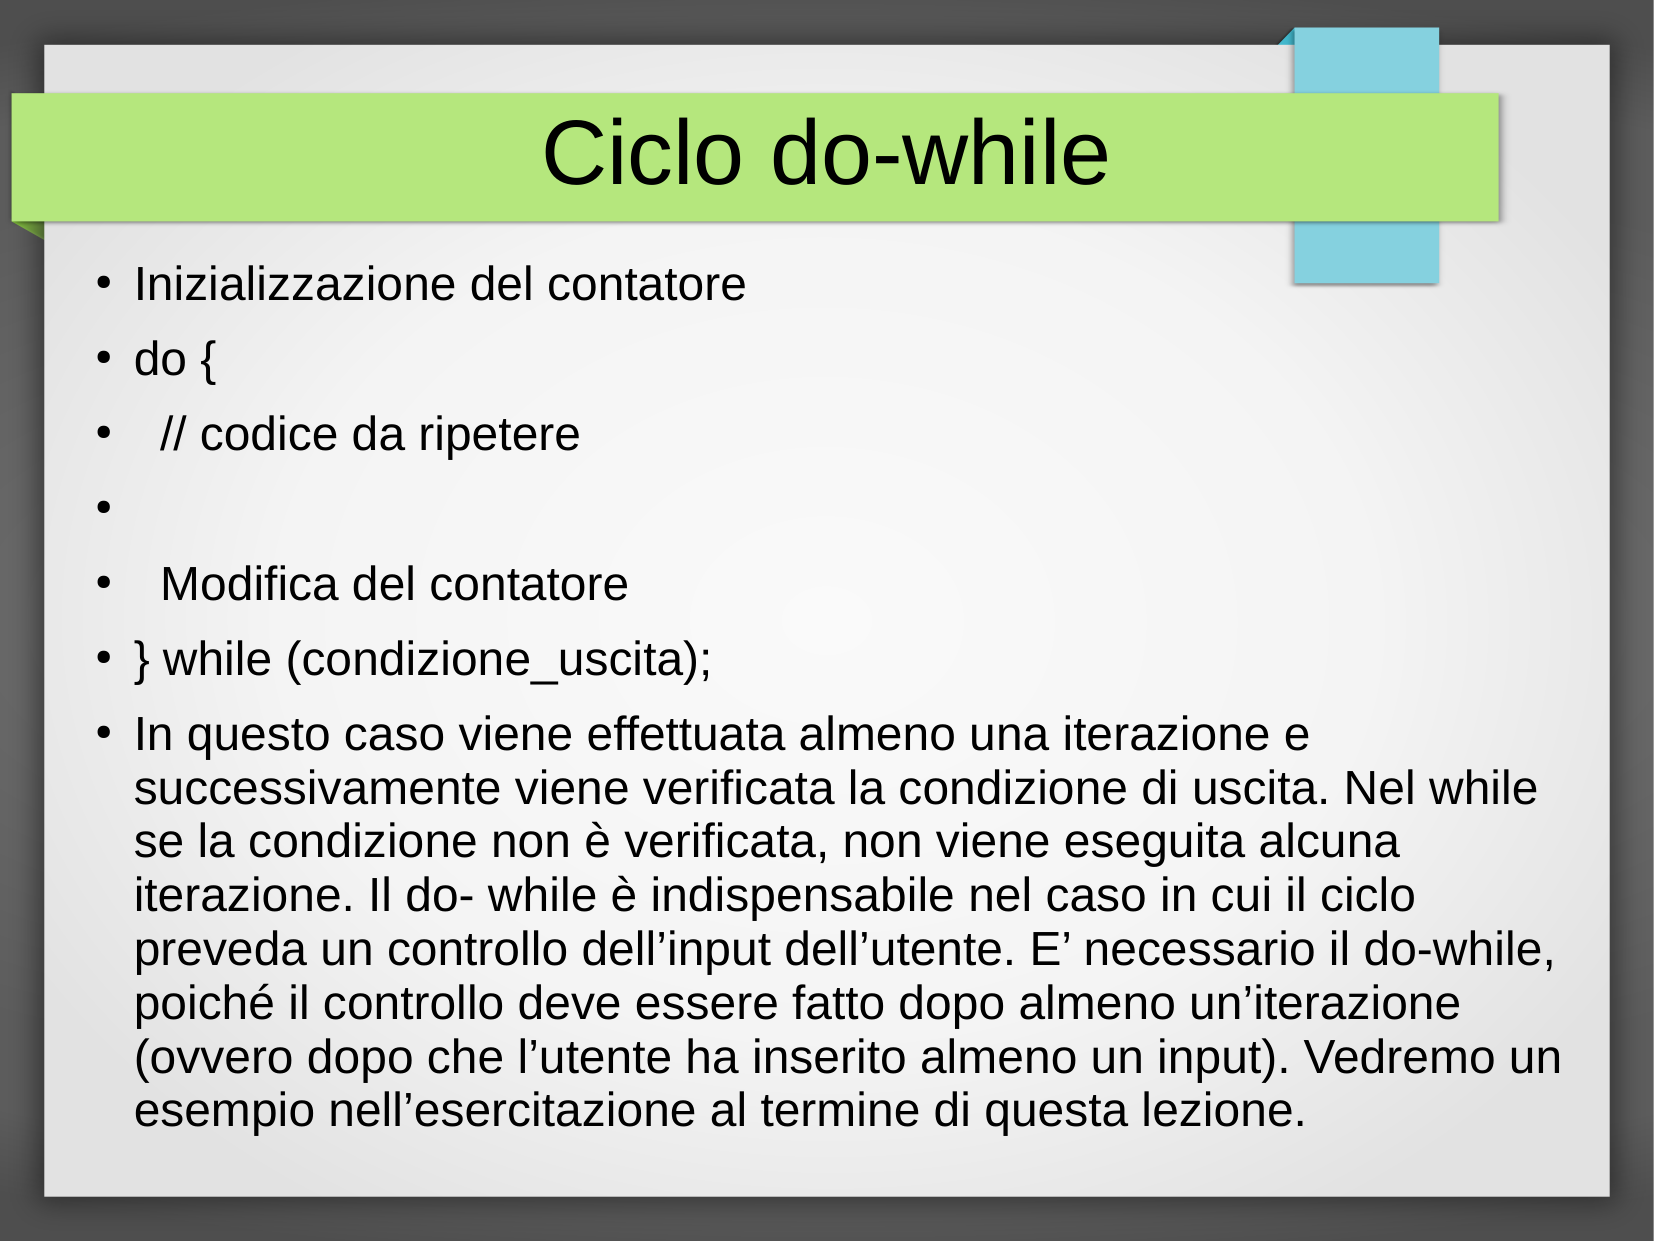

# Ciclo do-while
Inizializzazione del contatore
do {
 // codice da ripetere
 Modifica del contatore
} while (condizione_uscita);
In questo caso viene effettuata almeno una iterazione e successivamente viene verificata la condizione di uscita. Nel while se la condizione non è verificata, non viene eseguita alcuna iterazione. Il do- while è indispensabile nel caso in cui il ciclo preveda un controllo dell’input dell’utente. E’ necessario il do-while, poiché il controllo deve essere fatto dopo almeno un’iterazione (ovvero dopo che l’utente ha inserito almeno un input). Vedremo un esempio nell’esercitazione al termine di questa lezione.